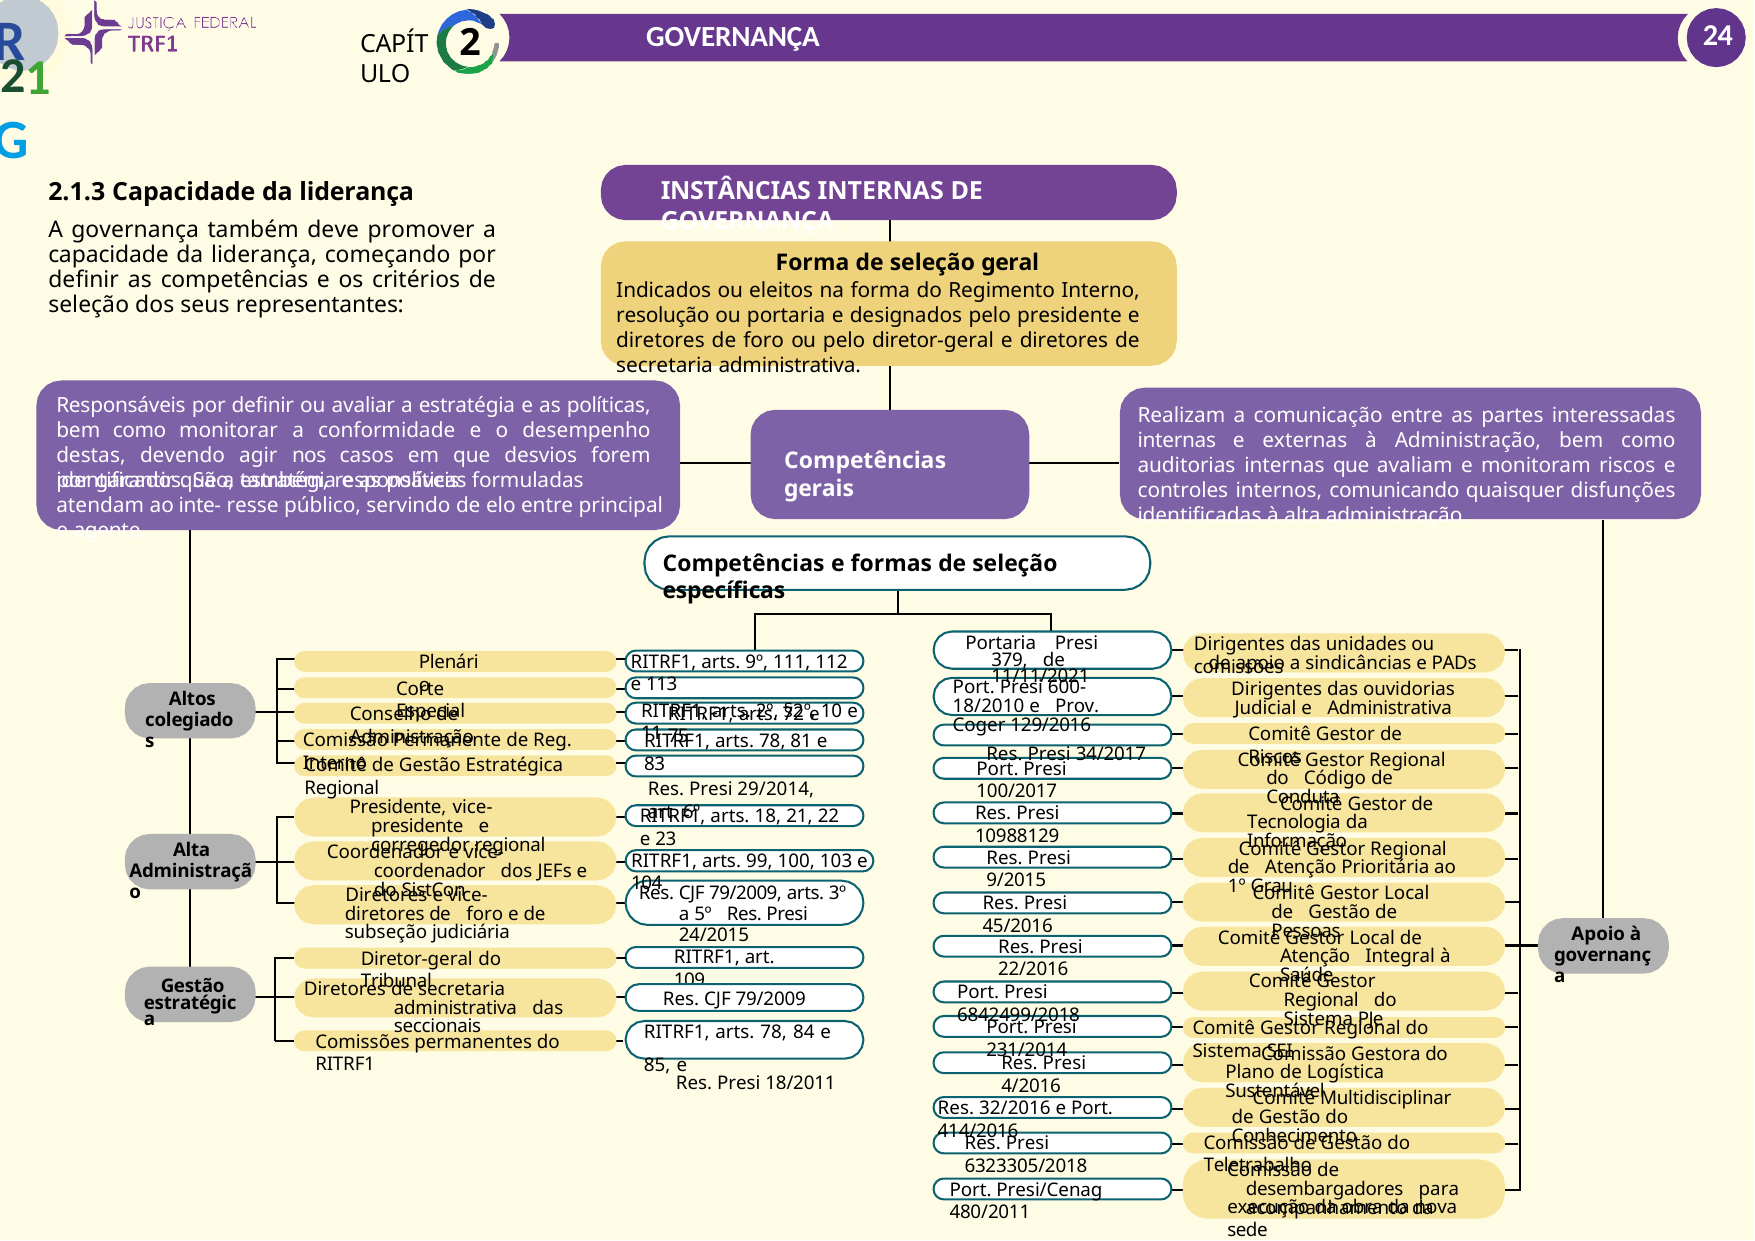

RG
24
21
GOVERNANÇA
2
CAPÍTULO
2.1.3 Capacidade da liderança
A governança também deve promover a capacidade da liderança, começando por definir as competências e os critérios de seleção dos seus representantes:
INSTÂNCIAS INTERNAS DE GOVERNANÇA
Forma de seleção geral
Indicados ou eleitos na forma do Regimento Interno, resolução ou portaria e designados pelo presidente e diretores de foro ou pelo diretor-geral e diretores de secretaria administrativa.
Responsáveis por definir ou avaliar a estratégia e as políticas, bem como monitorar a conformidade e o desempenho destas, devendo agir nos casos em que desvios forem identificados. São, também, responsáveis
Realizam a comunicação entre as partes interessadas internas e externas à Administração, bem como auditorias internas que avaliam e monitoram riscos e controles internos, comunicando quaisquer disfunções identificadas à alta administração.
Competências gerais
por garantir que a estratégia e as políticas formuladas atendam ao inte- resse público, servindo de elo entre principal e agente.
Competências e formas de seleção específicas
Portaria Presi 379, de 11/11/2021
Dirigentes das unidades ou comissões
RITRF1, arts. 9º, 111, 112 e 113
RITRF1, arts. 2º, §2º, 10 e 11
de apoio a sindicâncias e PADs
Dirigentes das ouvidorias Judicial e Administrativa
Plenário
Port. Presi 600-18/2010 e Prov. Coger 129/2016
Res. Presi 34/2017
Corte Especial
Altos colegiados
RITRF1, arts. 72 e 75
Conselho de Administração
Comitê Gestor de Riscos
RITRF1, arts. 78, 81 e 83
Res. Presi 29/2014, art. 6º
Comissão Permanente de Reg. Interno
Comitê Gestor Regional do Código de Conduta
Comitê de Gestão Estratégica Regional
Port. Presi 100/2017
Comitê Gestor de Tecnologia da Informação
Presidente, vice-presidente e corregedor regional
Res. Presi 10988129
RITRF1, arts. 18, 21, 22 e 23
Comitê Gestor Regional de Atenção Prioritária ao 1º Grau
Alta Administração
Coordenador e vice-coordenador dos JEFs e do SistCon
Res. Presi 9/2015
RITRF1, arts. 99, 100, 103 e 104
Res. CJF 79/2009, arts. 3º a 5º Res. Presi 24/2015
Comitê Gestor Local de Gestão de Pessoas
Diretores e vice-diretores de foro e de subseção judiciária
Res. Presi 45/2016
Apoio à governança
Comitê Gestor Local de Atenção Integral à Saúde
Res. Presi 22/2016
RITRF1, art. 109
Diretor-geral do Tribunal
Comitê Gestor Regional do Sistema PJe
Gestão estratégica
Res. CJF 79/2009 RITRF1, arts. 78, 84 e 85, e
Res. Presi 18/2011
Diretores de secretaria administrativa das seccionais
Port. Presi 6842499/2018
Port. Presi 231/2014
Comitê Gestor Regional do Sistema SEI
Comissões permanentes do RITRF1
Comissão Gestora do Plano de Logística Sustentável
Res. Presi 4/2016
Comitê Multidisciplinar de Gestão do Conhecimento
Res. 32/2016 e Port. 414/2016
Comissão de Gestão do Teletrabalho
Res. Presi 6323305/2018
Comissão de desembargadores para acompanhamento da
Port. Presi/Cenag 480/2011
execução da obra da nova sede